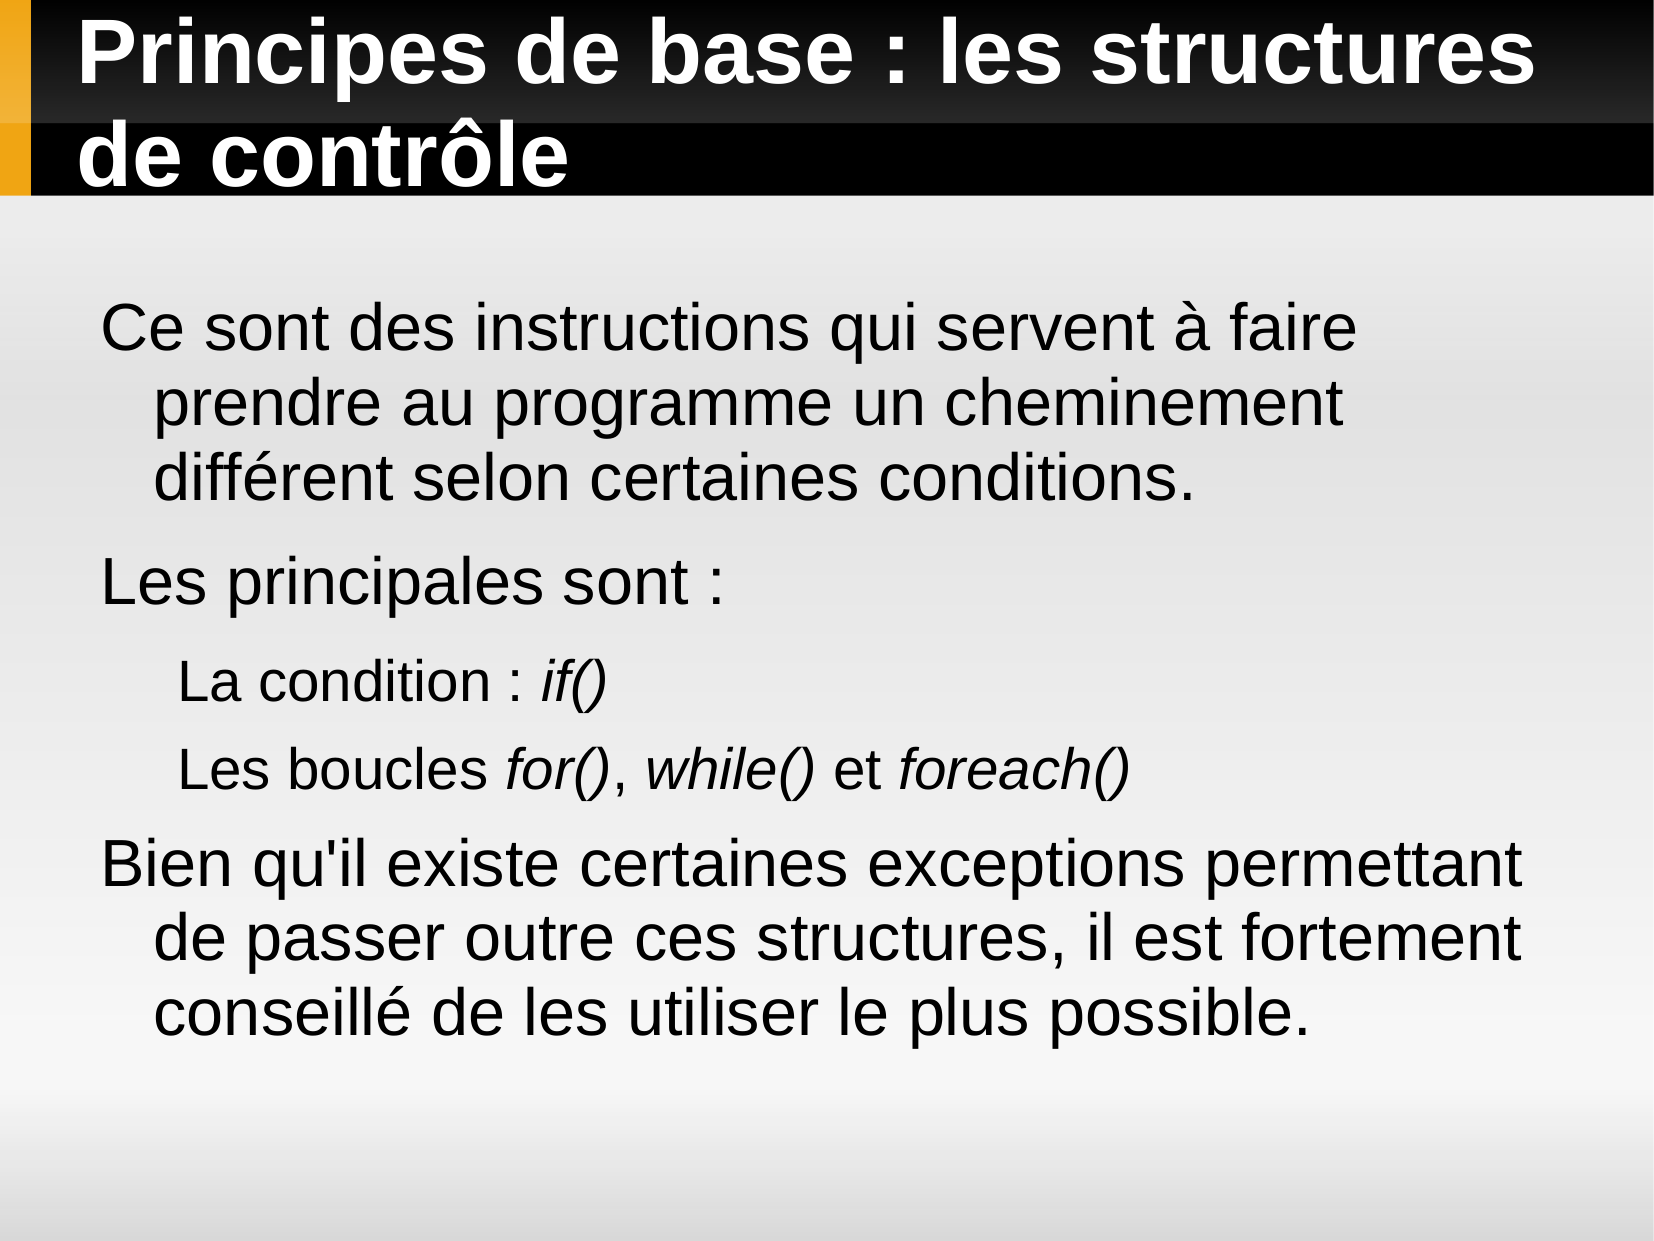

# Principes de base : les structures de contrôle
Ce sont des instructions qui servent à faire prendre au programme un cheminement différent selon certaines conditions.
Les principales sont :
La condition : if()
Les boucles for(), while() et foreach()
Bien qu'il existe certaines exceptions permettant de passer outre ces structures, il est fortement conseillé de les utiliser le plus possible.